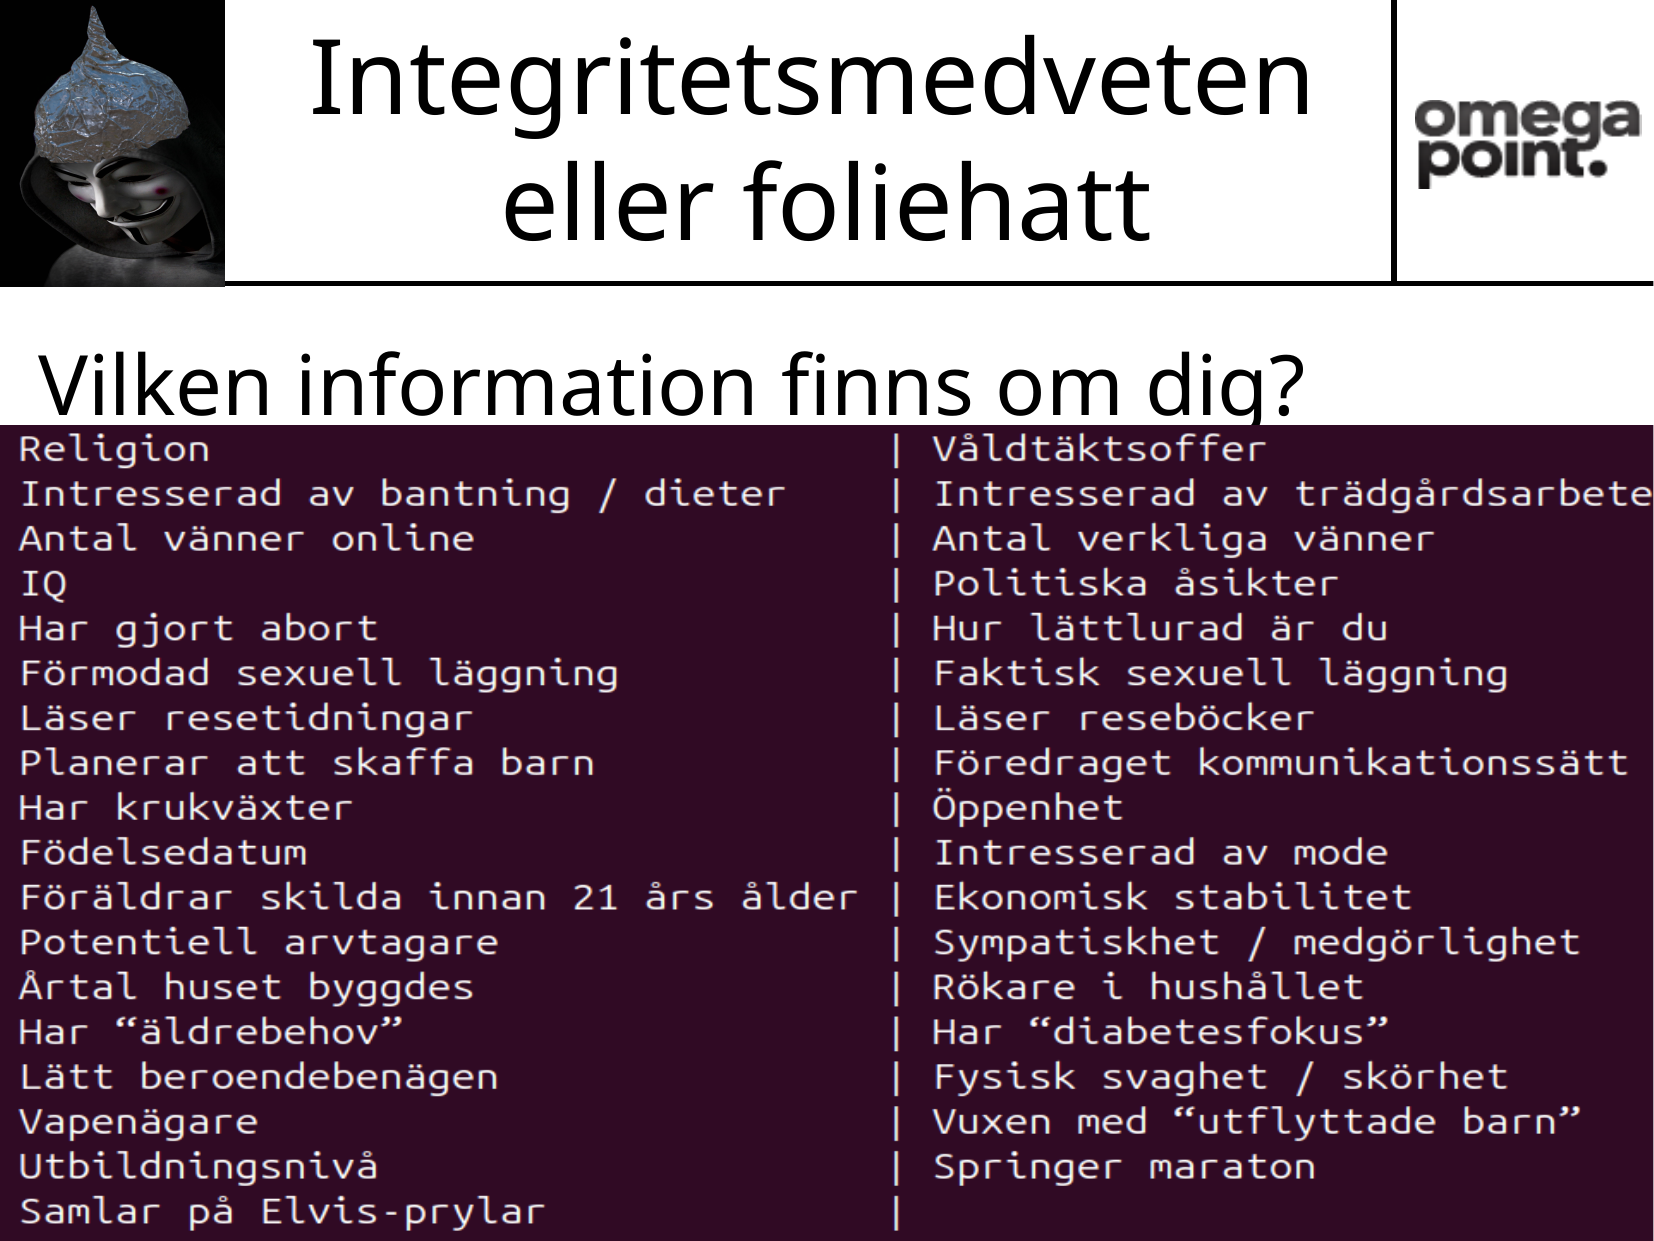

Integritetsmedveten
eller foliehatt
Vilken information finns om dig?